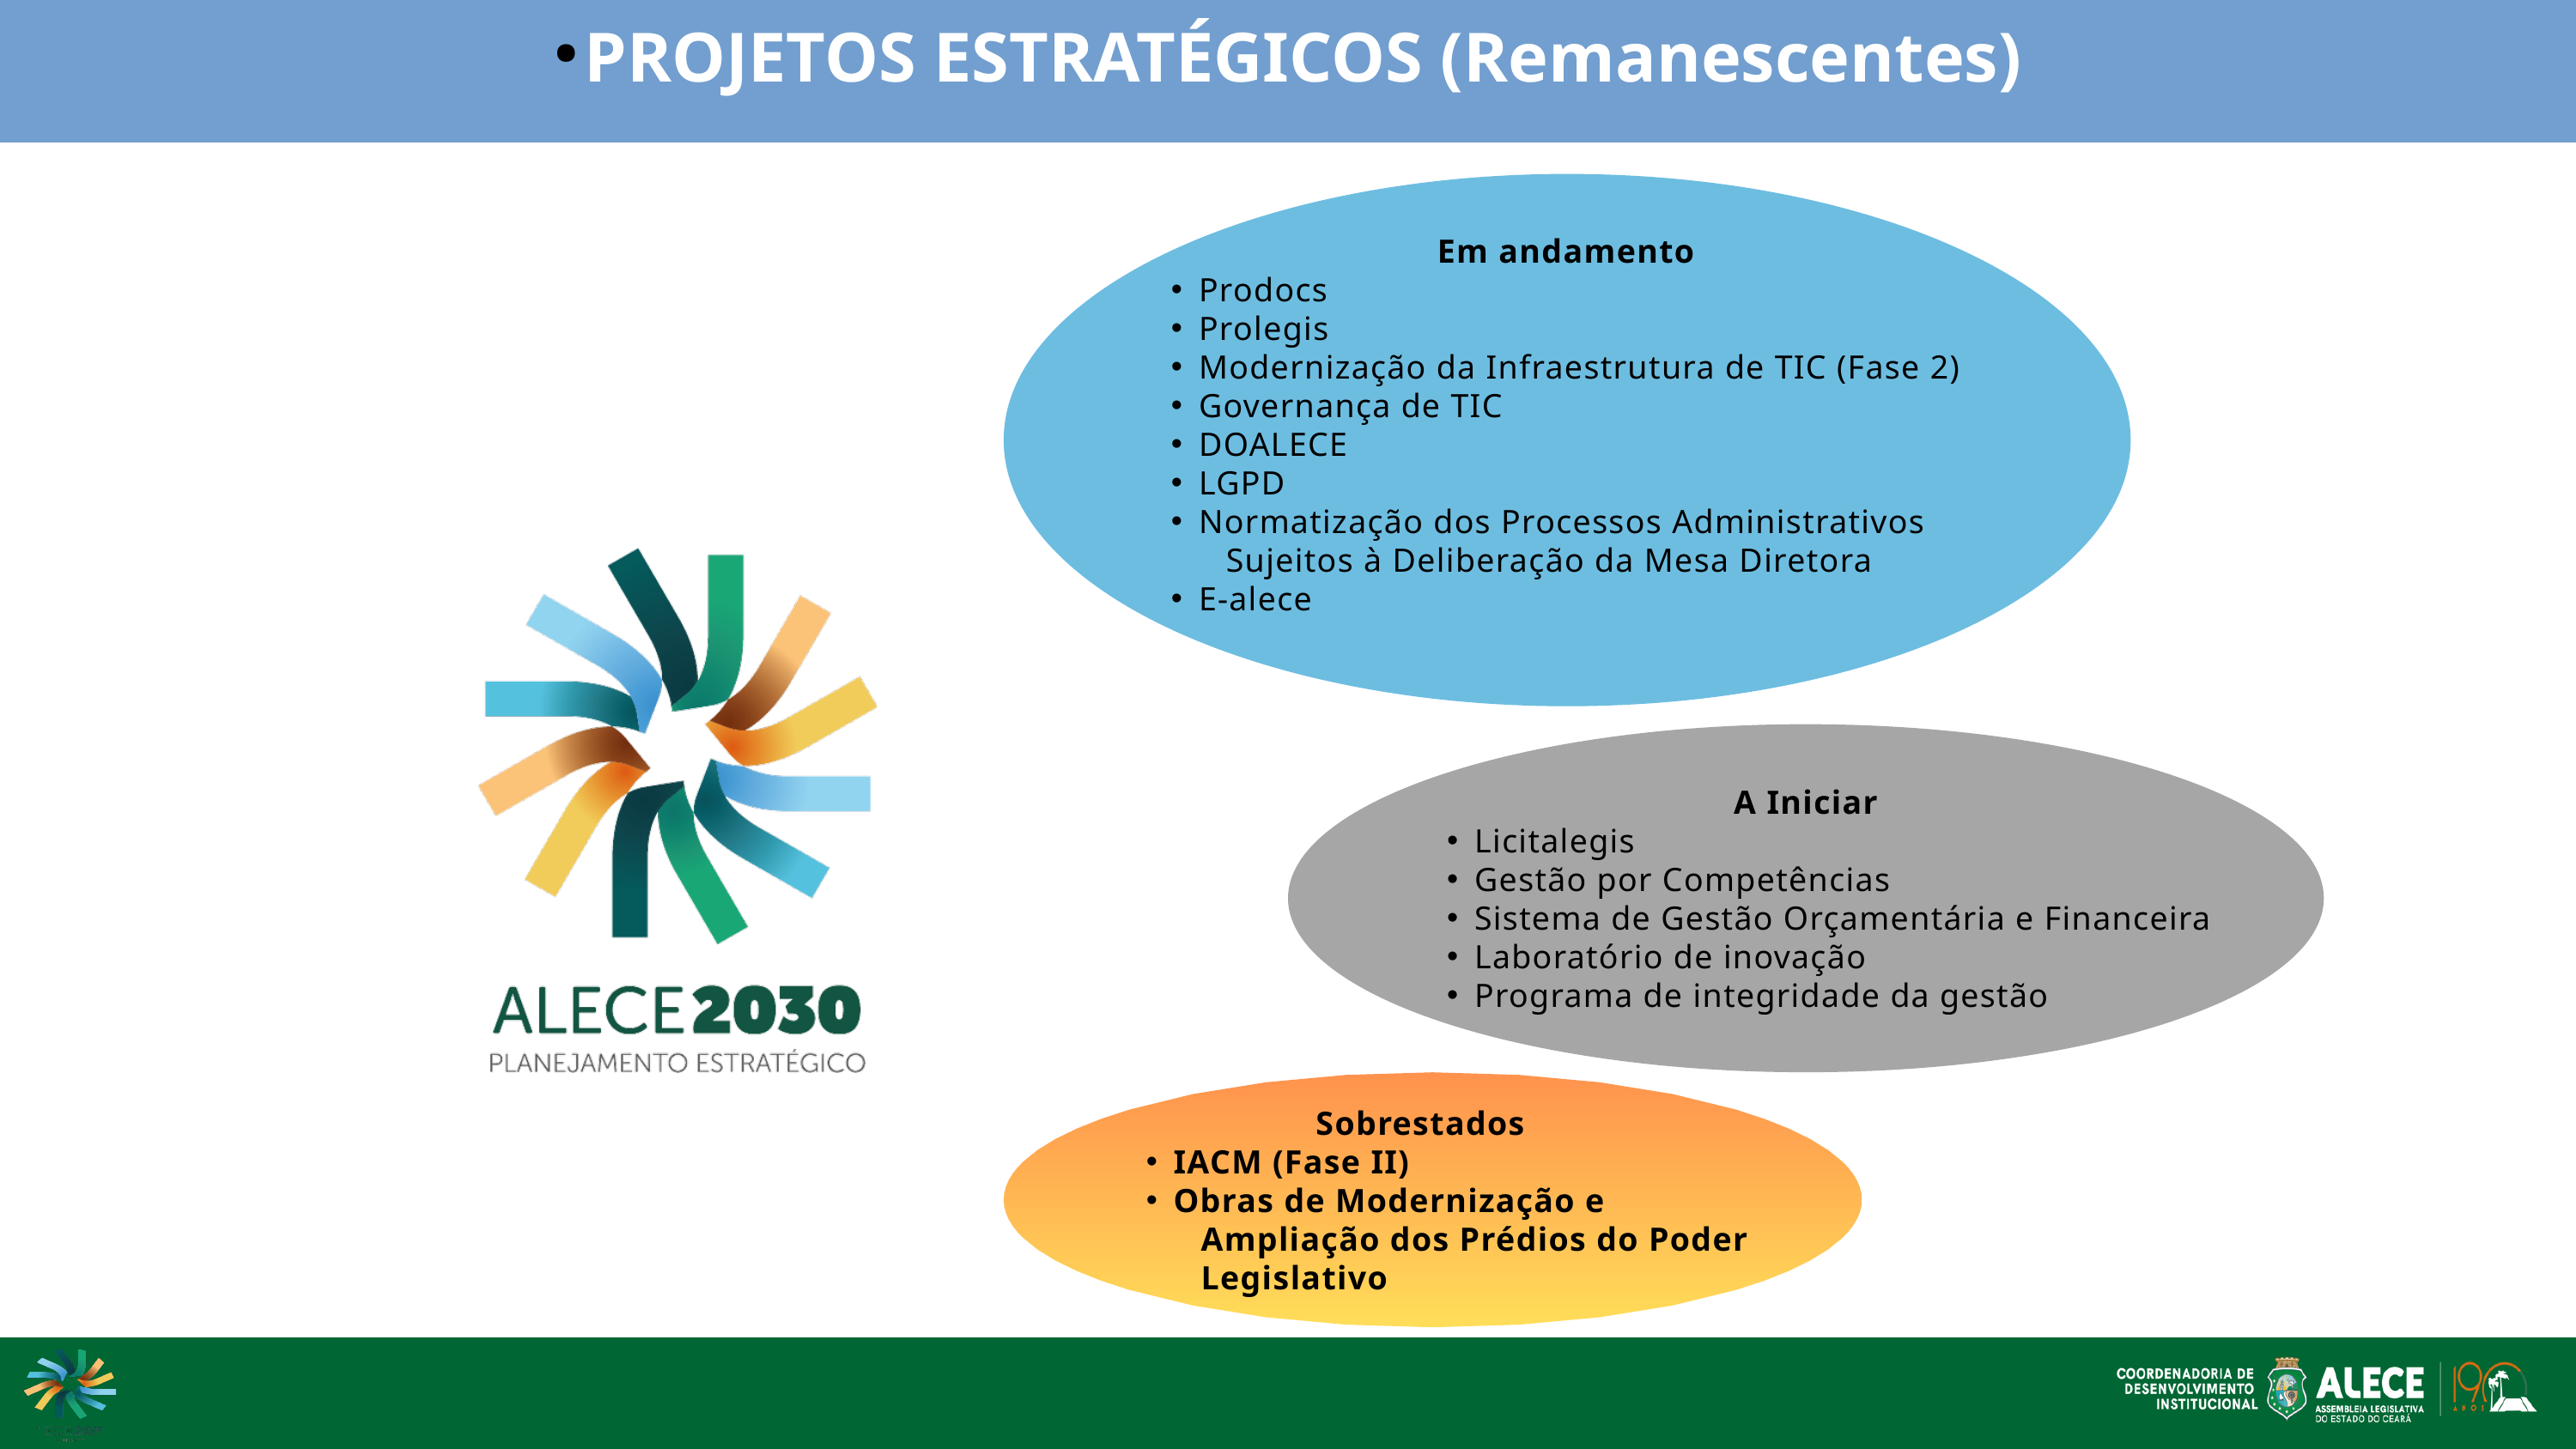

| PROJETOS ESTRATÉGICOS (Remanescentes) |
| --- |
Em andamento
Prodocs
Prolegis
Modernização da Infraestrutura de TIC (Fase 2)
Governança de TIC
DOALECE
LGPD
Normatização dos Processos Administrativos Sujeitos à Deliberação da Mesa Diretora
E-alece
A Iniciar
Licitalegis
Gestão por Competências
Sistema de Gestão Orçamentária e Financeira
Laboratório de inovação
Programa de integridade da gestão
Sobrestados
IACM (Fase II)
Obras de Modernização e Ampliação dos Prédios do Poder Legislativo